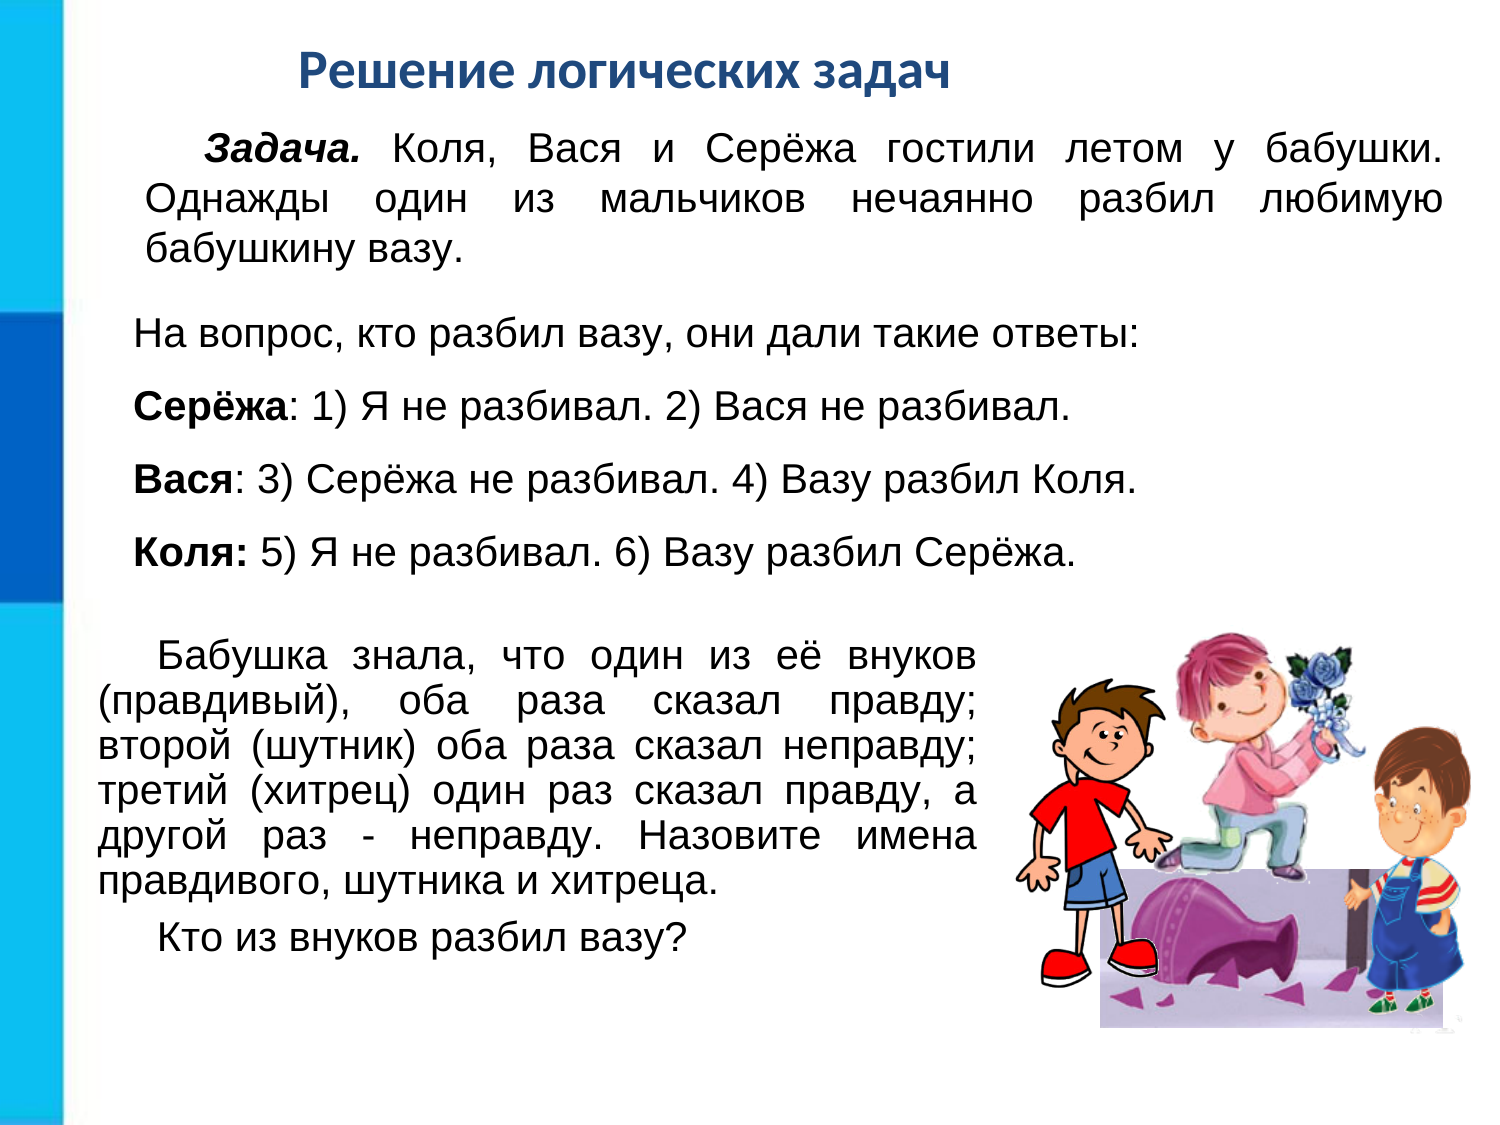

Решение логических задач
Задача. Коля, Вася и Серёжа гостили летом у бабушки. Однажды один из мальчиков нечаянно разбил любимую бабушкину вазу.
На вопрос, кто разбил вазу, они дали такие ответы:
Серёжа: 1) Я не разбивал. 2) Вася не разбивал.
Вася: 3) Серёжа не разбивал. 4) Вазу разбил Коля.
Коля: 5) Я не разбивал. 6) Вазу разбил Серёжа.
Бабушка знала, что один из её внуков (правдивый), оба раза сказал правду; второй (шутник) оба раза сказал неправду; третий (хитрец) один раз сказал правду, а другой раз - неправду. Назовите имена правдивого, шутника и хитреца.
Кто из внуков разбил вазу?